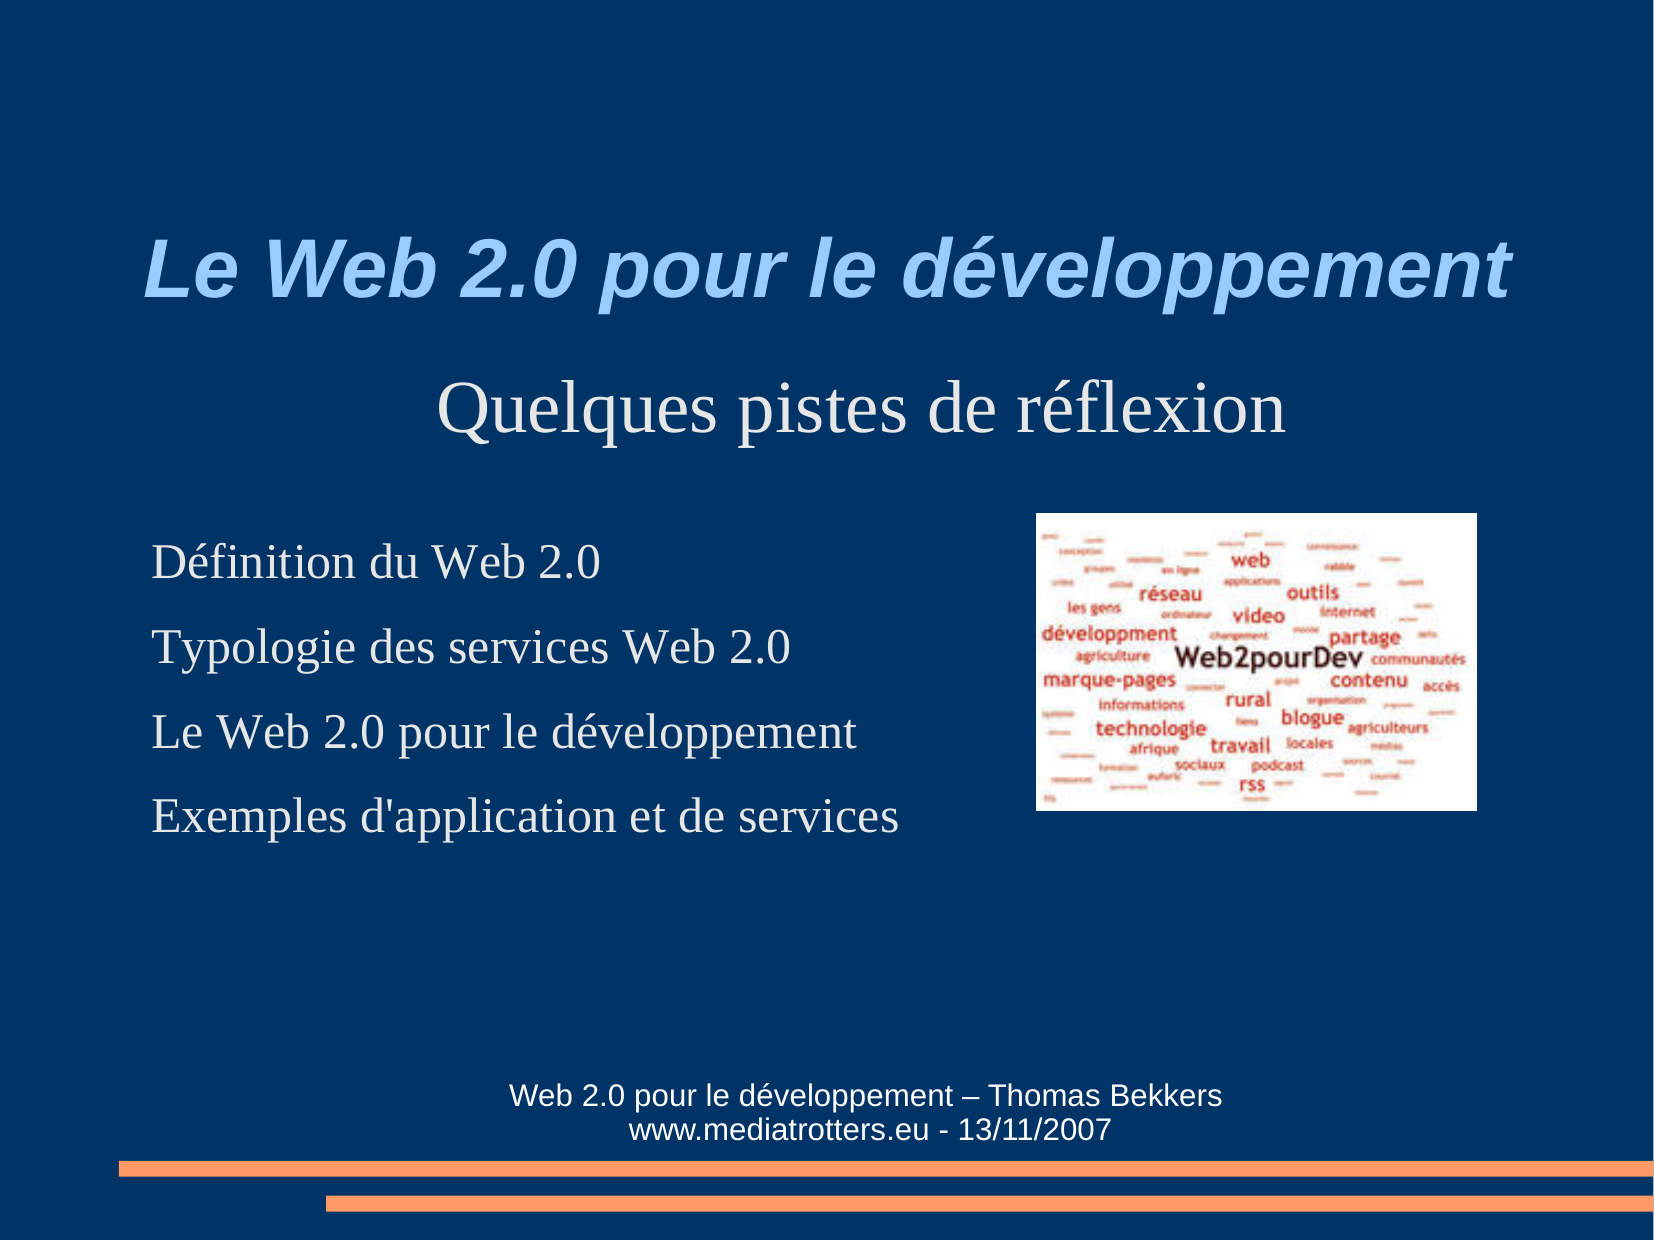

# Le Web 2.0 pour le développement
Quelques pistes de réflexion
Définition du Web 2.0
Typologie des services Web 2.0
Le Web 2.0 pour le développement
Exemples d'application et de services